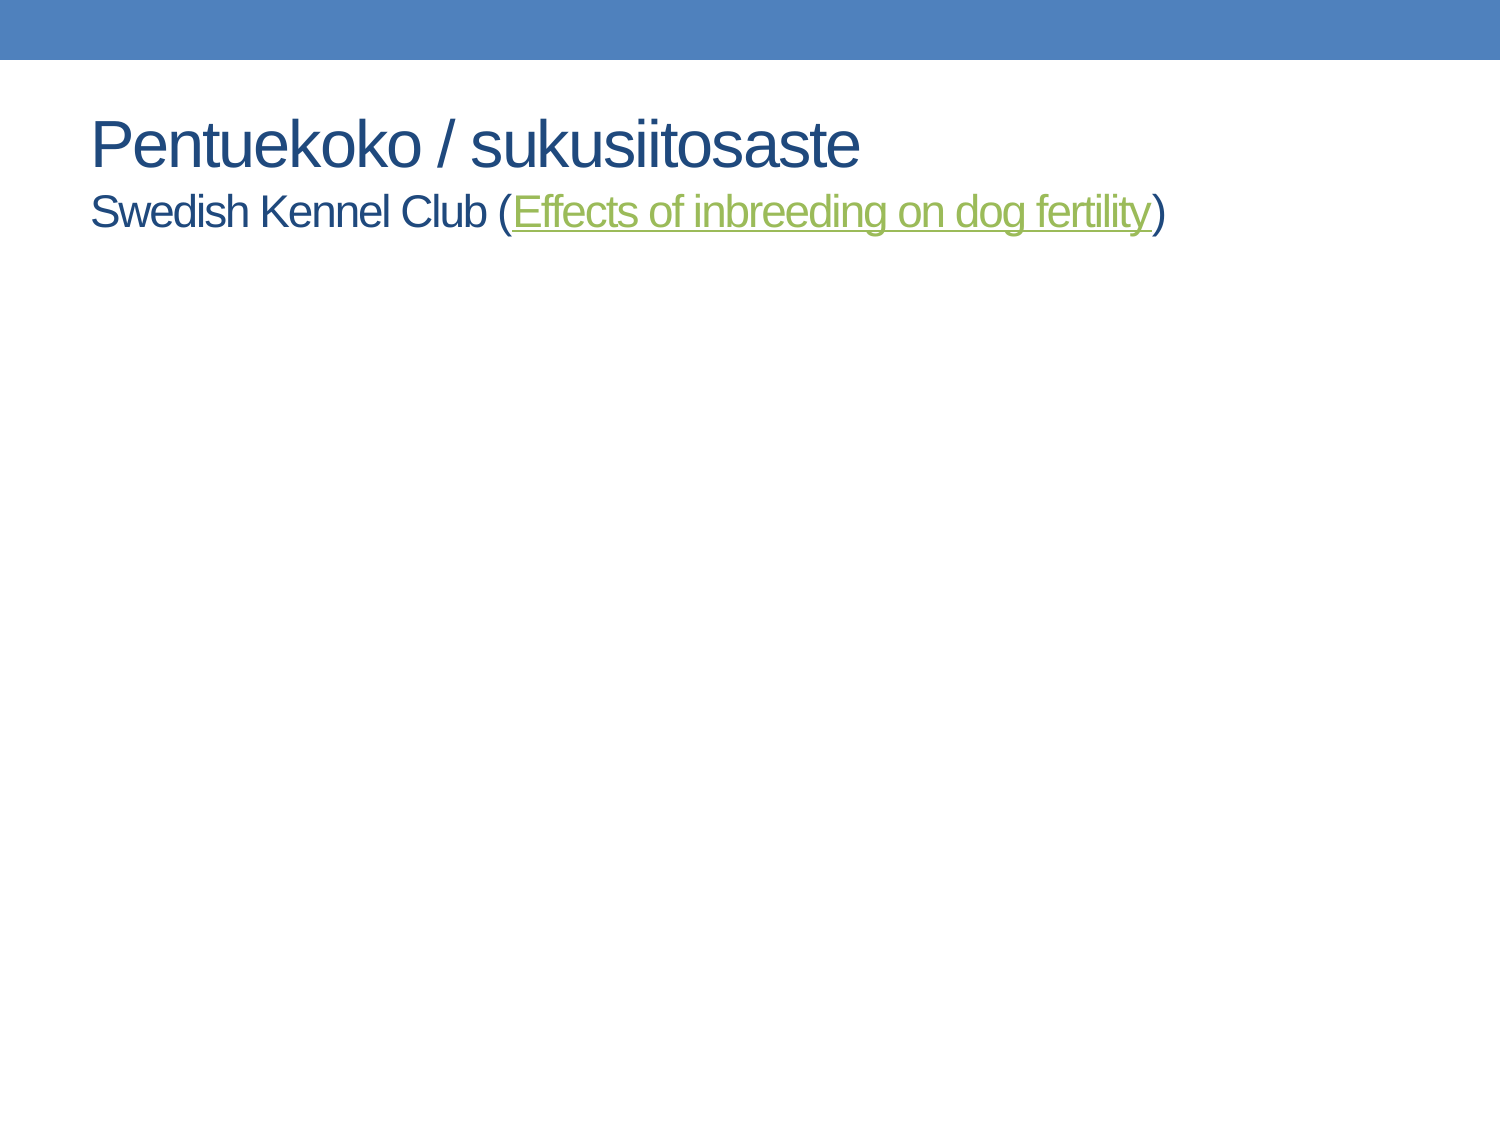

# Pentuekoko / sukusiitosaste Swedish Kennel Club (Effects of inbreeding on dog fertility)